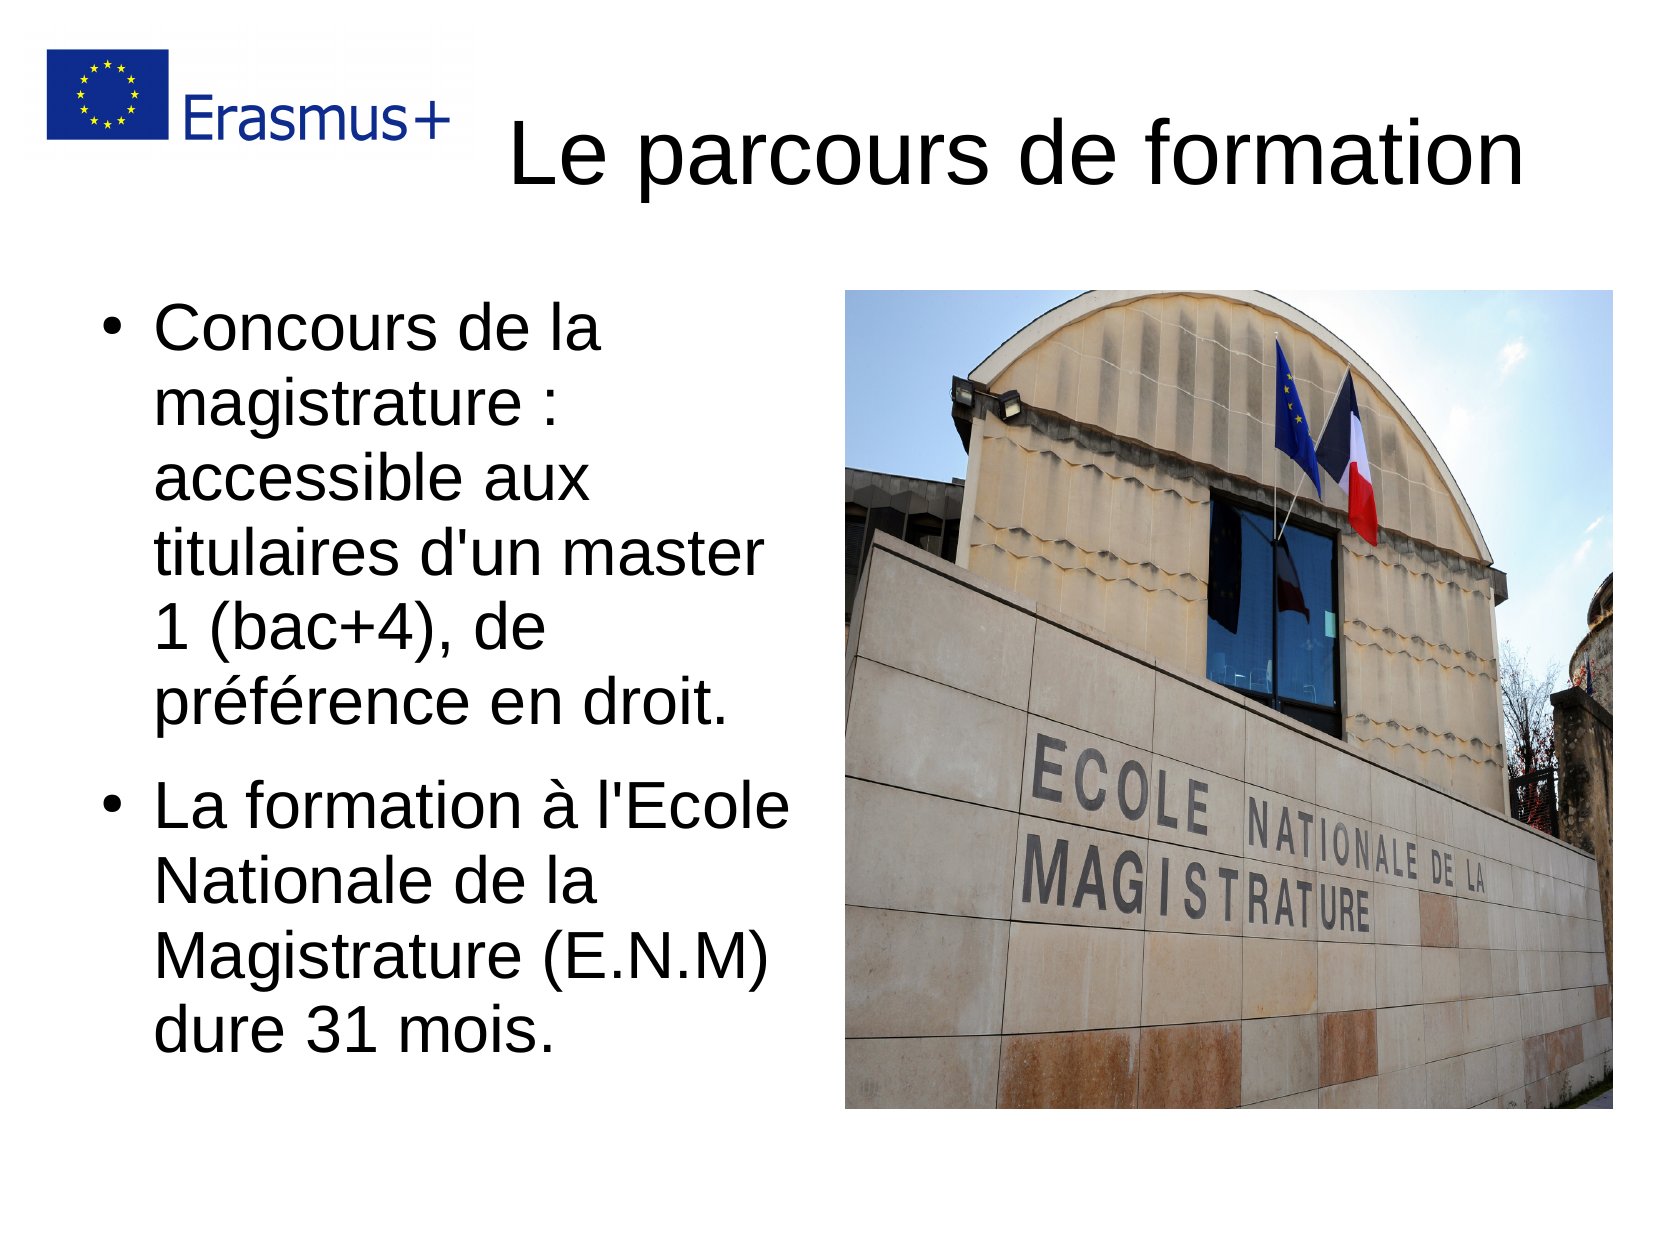

# Le parcours de formation
Concours de la magistrature : accessible aux titulaires d'un master 1 (bac+4), de préférence en droit.
La formation à l'Ecole Nationale de la Magistrature (E.N.M) dure 31 mois.